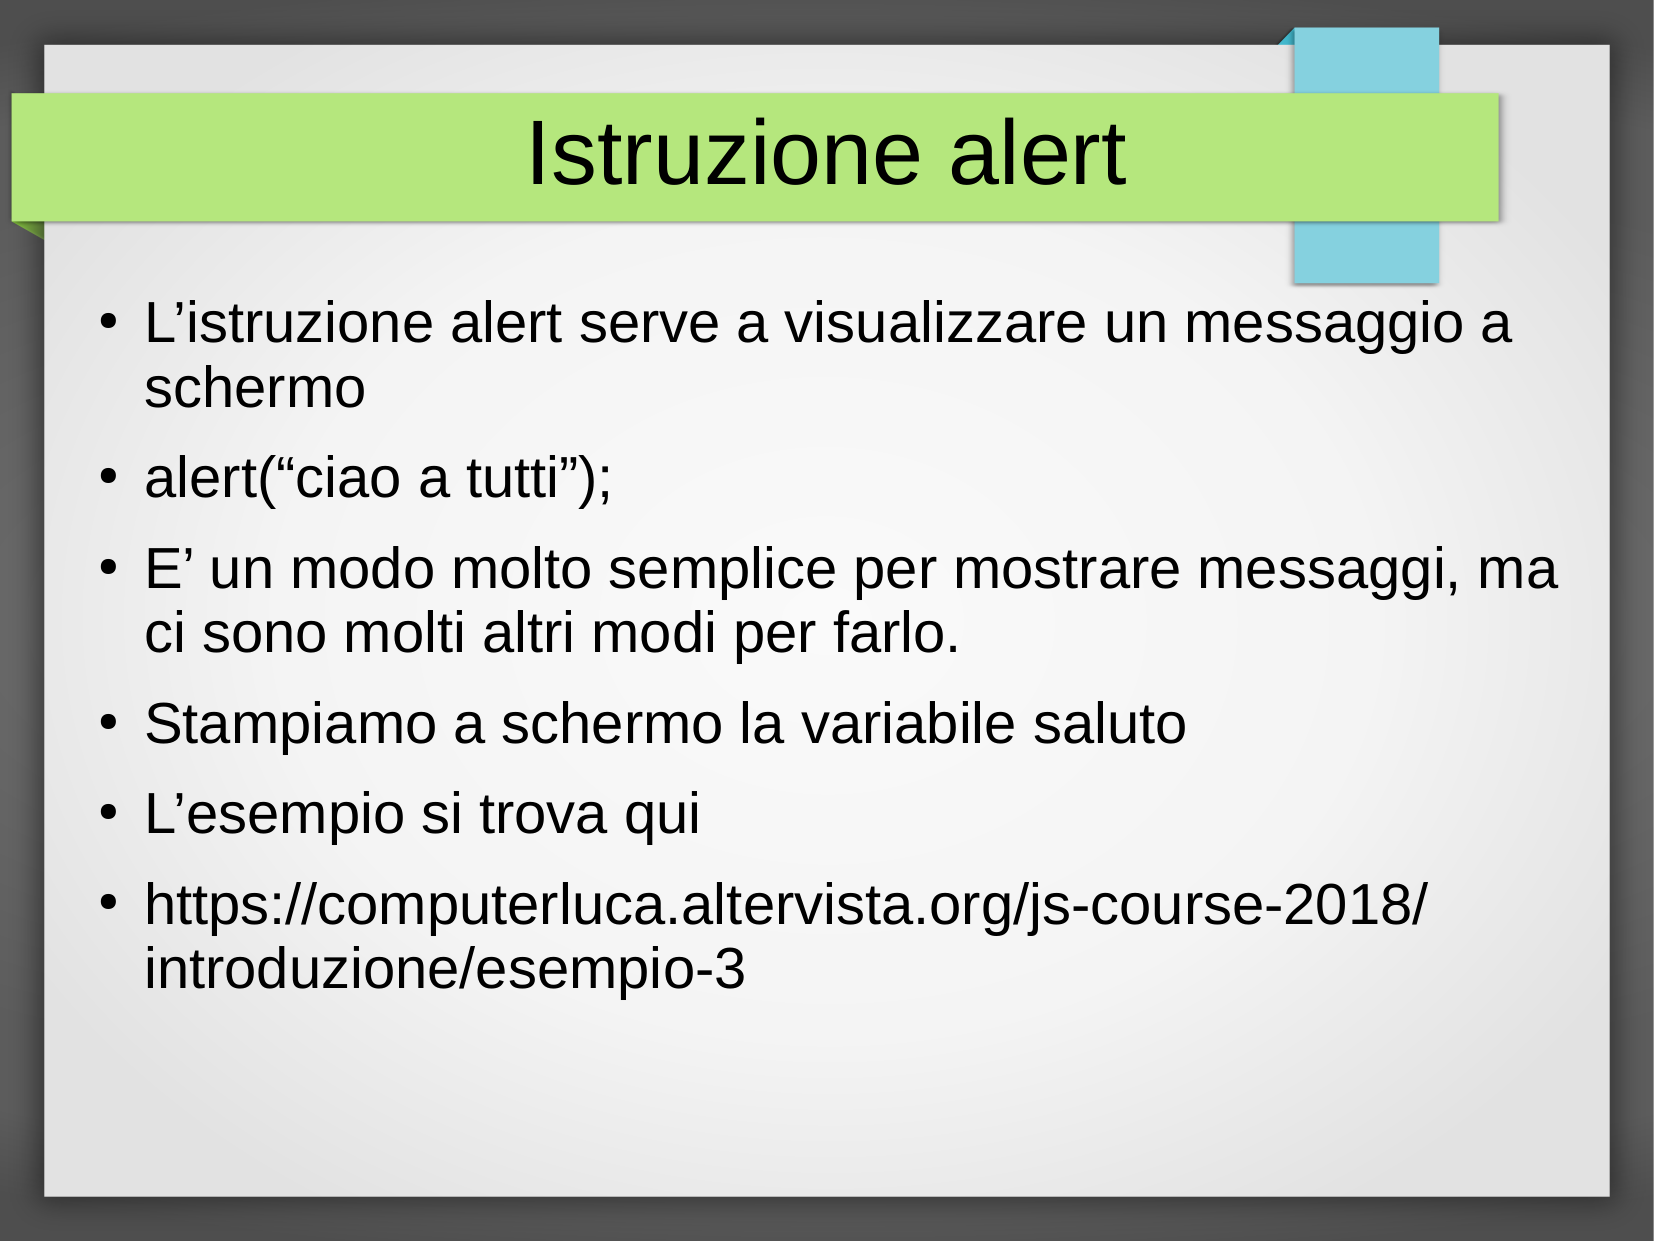

# Istruzione alert
L’istruzione alert serve a visualizzare un messaggio a schermo
alert(“ciao a tutti”);
E’ un modo molto semplice per mostrare messaggi, ma ci sono molti altri modi per farlo.
Stampiamo a schermo la variabile saluto
L’esempio si trova qui
https://computerluca.altervista.org/js-course-2018/introduzione/esempio-3